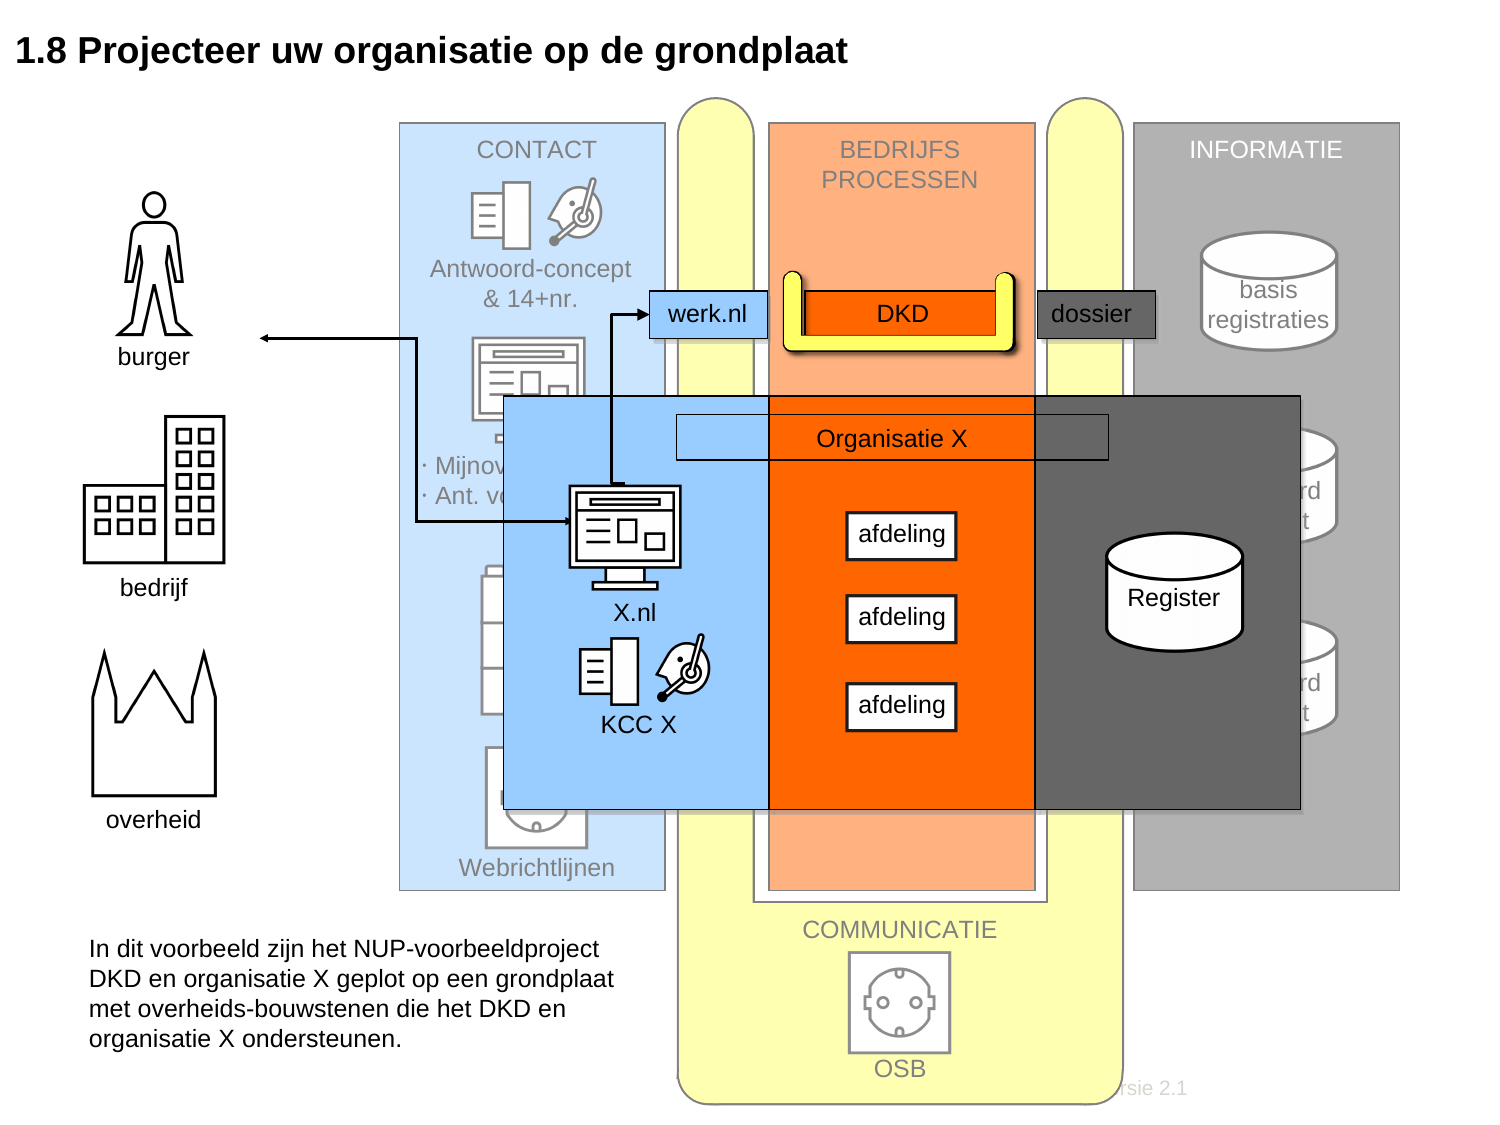

# 1.8 Projecteer uw organisatie op de grondplaat
CONTACT
BEDRIJFS
PROCESSEN
INFORMATIE
Antwoord-concept & 14+nr.
basis
registraties
 Mijnoverheid.nl
 Ant. voor bedrijven
Antwoord
content
TMF
Digid
GMV
Antwoord
content
BSN
GOB
Webrichtlijnen
COMMUNICATIE
OSB
burger
werk.nl
DKD
dossier
bedrijf
Organisatie X
afdeling
Register
afdeling
X.nl
overheid
afdeling
KCC X
In dit voorbeeld zijn het NUP-voorbeeldproject DKD en organisatie X geplot op een grondplaat met overheids-bouwstenen die het DKD en organisatie X ondersteunen.